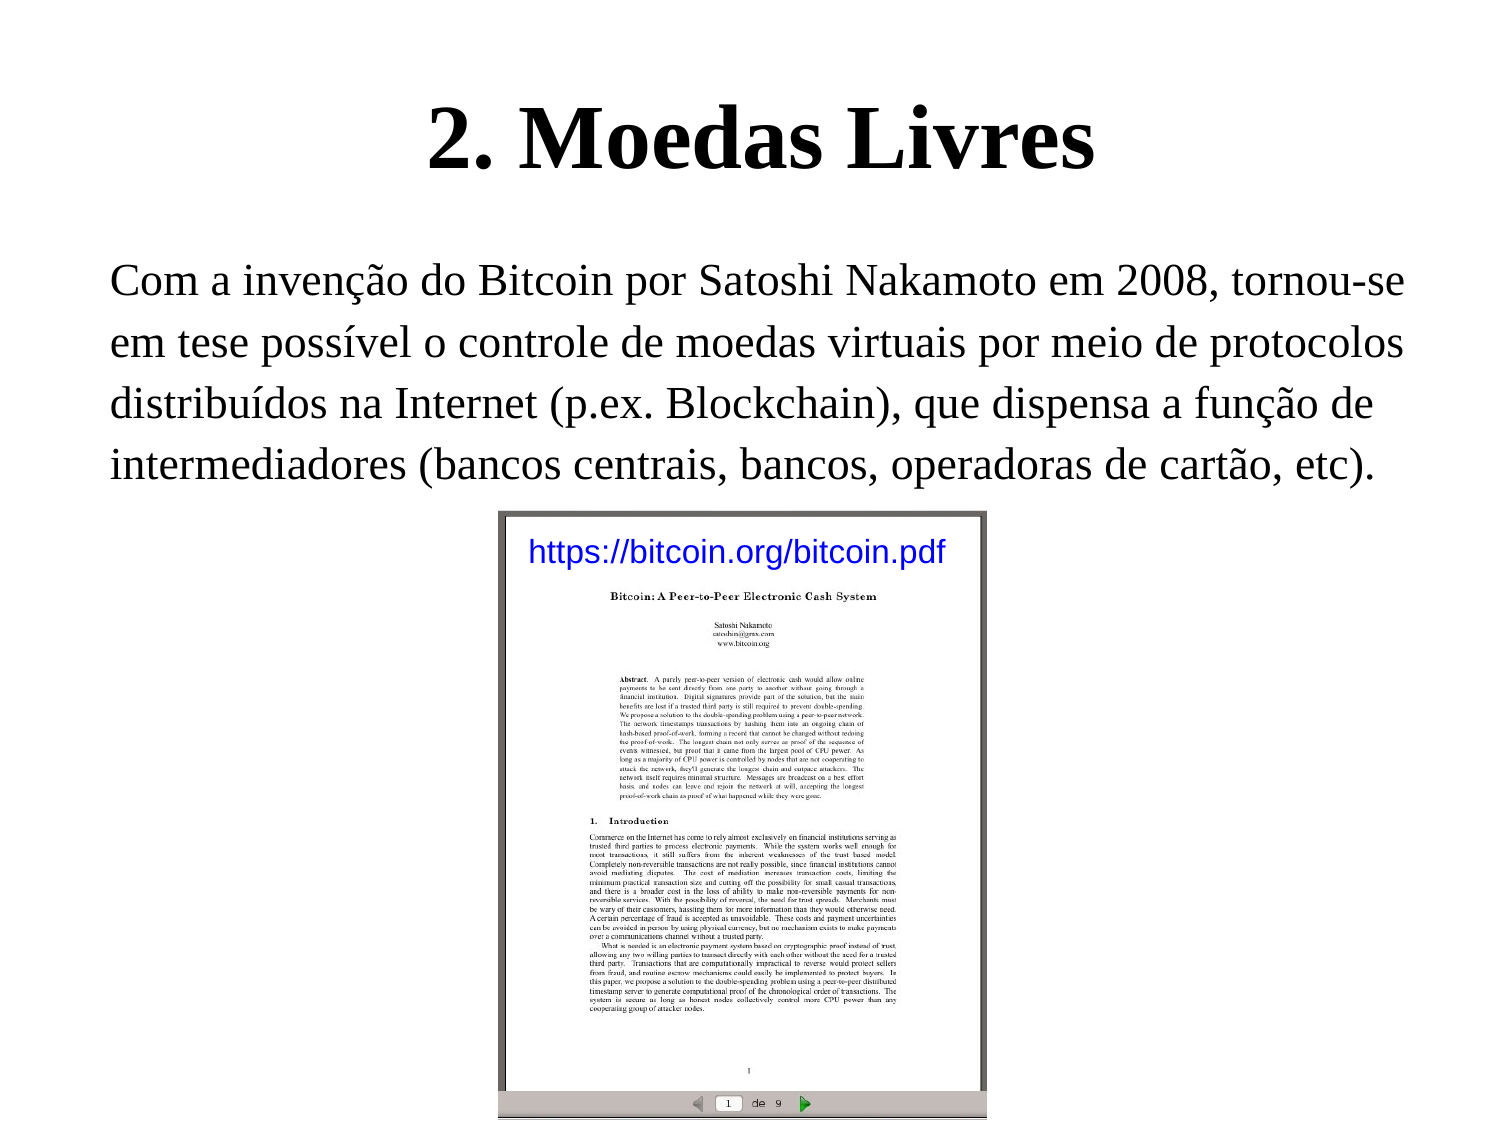

# 2. Moedas Livres
Com a invenção do Bitcoin por Satoshi Nakamoto em 2008, tornou-se em tese possível o controle de moedas virtuais por meio de protocolos distribuídos na Internet (p.ex. Blockchain), que dispensa a função de intermediadores (bancos centrais, bancos, operadoras de cartão, etc).
https://bitcoin.org/bitcoin.pdf